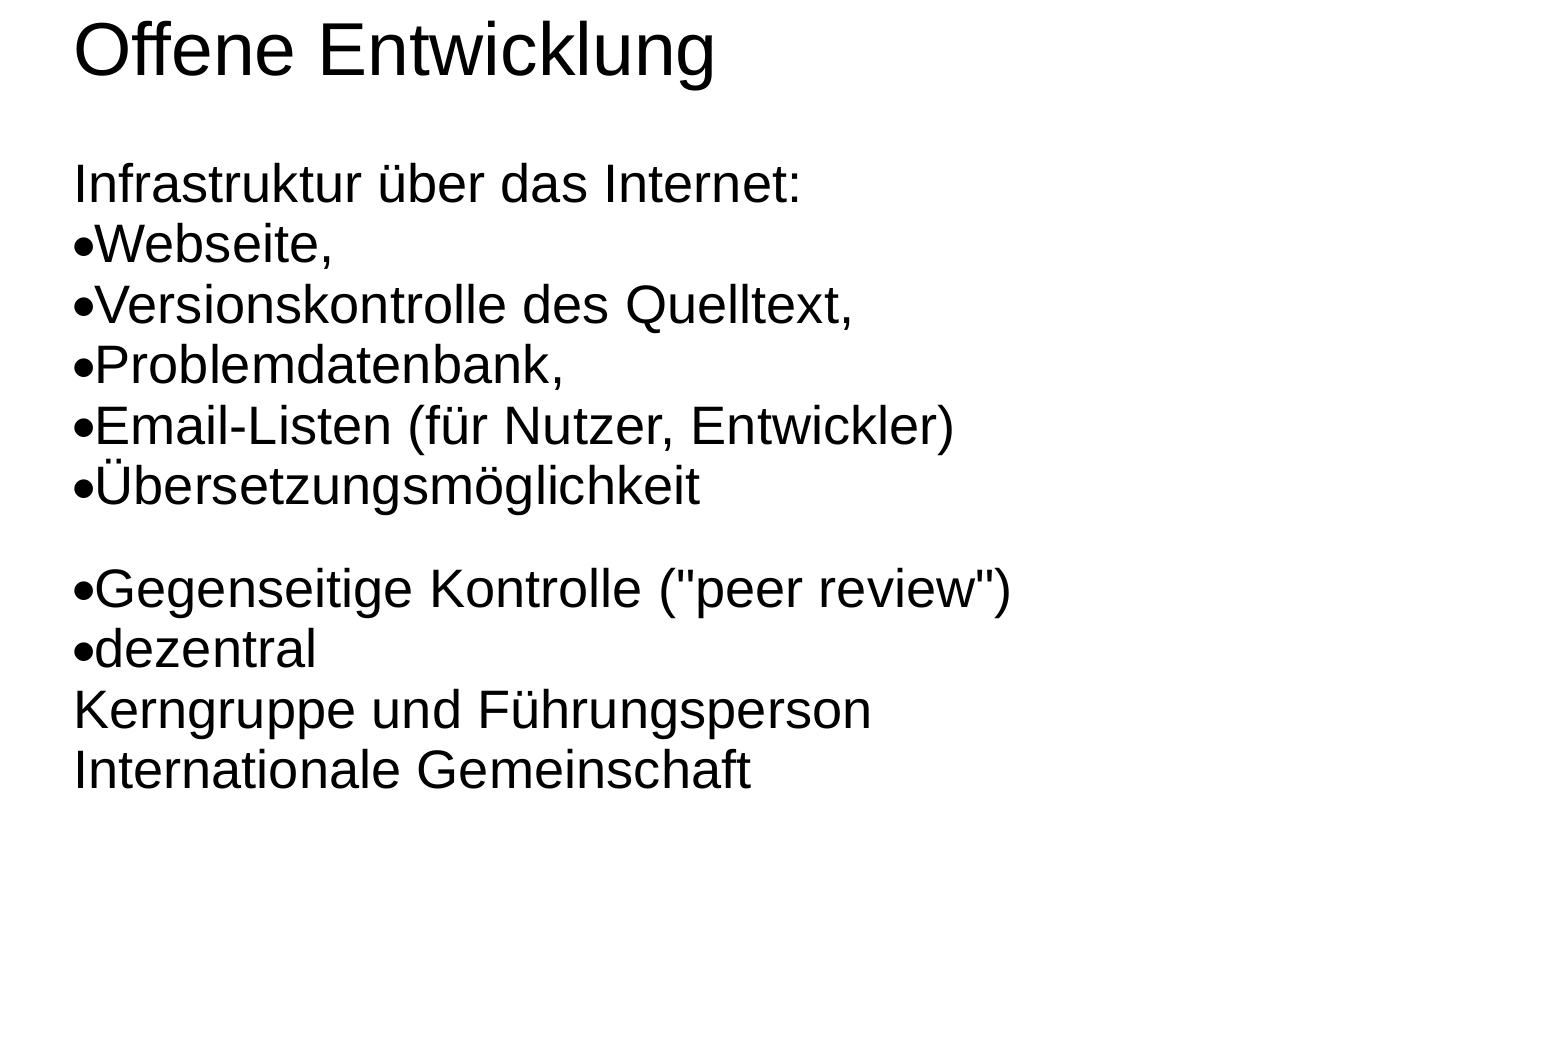

Offene Entwicklung
Infrastruktur über das Internet:
Webseite,
Versionskontrolle des Quelltext,
Problemdatenbank,
Email-Listen (für Nutzer, Entwickler)
Übersetzungsmöglichkeit
Gegenseitige Kontrolle ("peer review")
dezentral
Kerngruppe und Führungsperson
Internationale Gemeinschaft